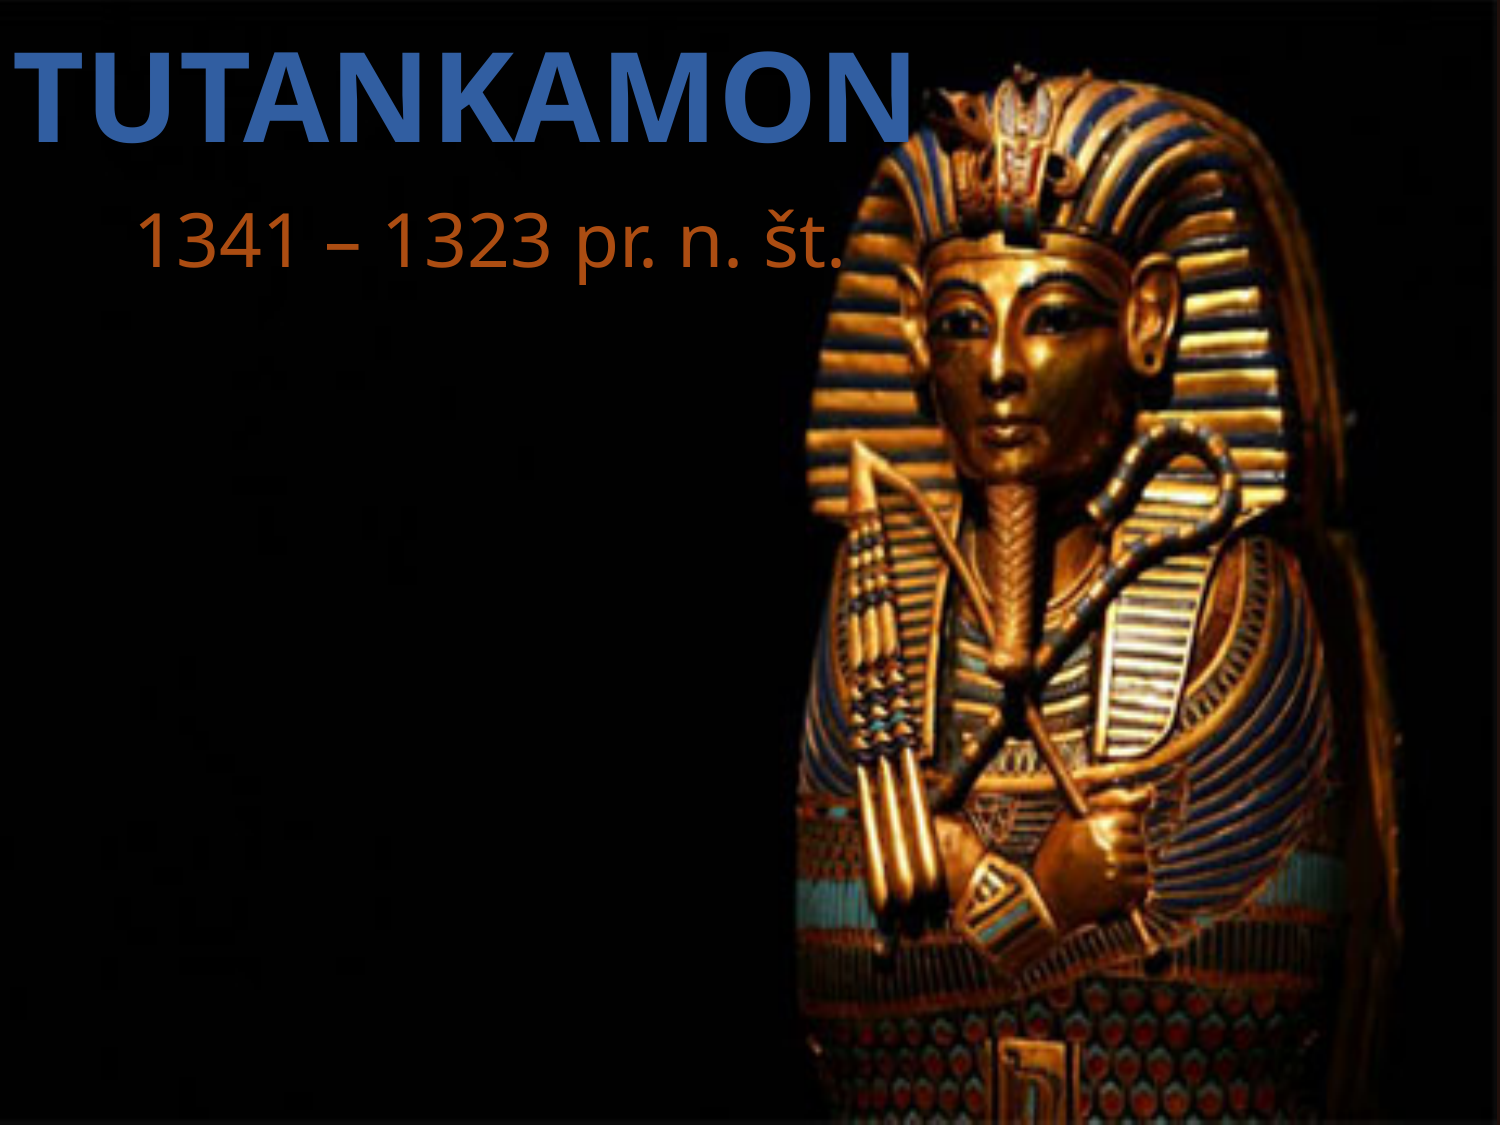

# Tutankamon
1341 – 1323 pr. n. št.